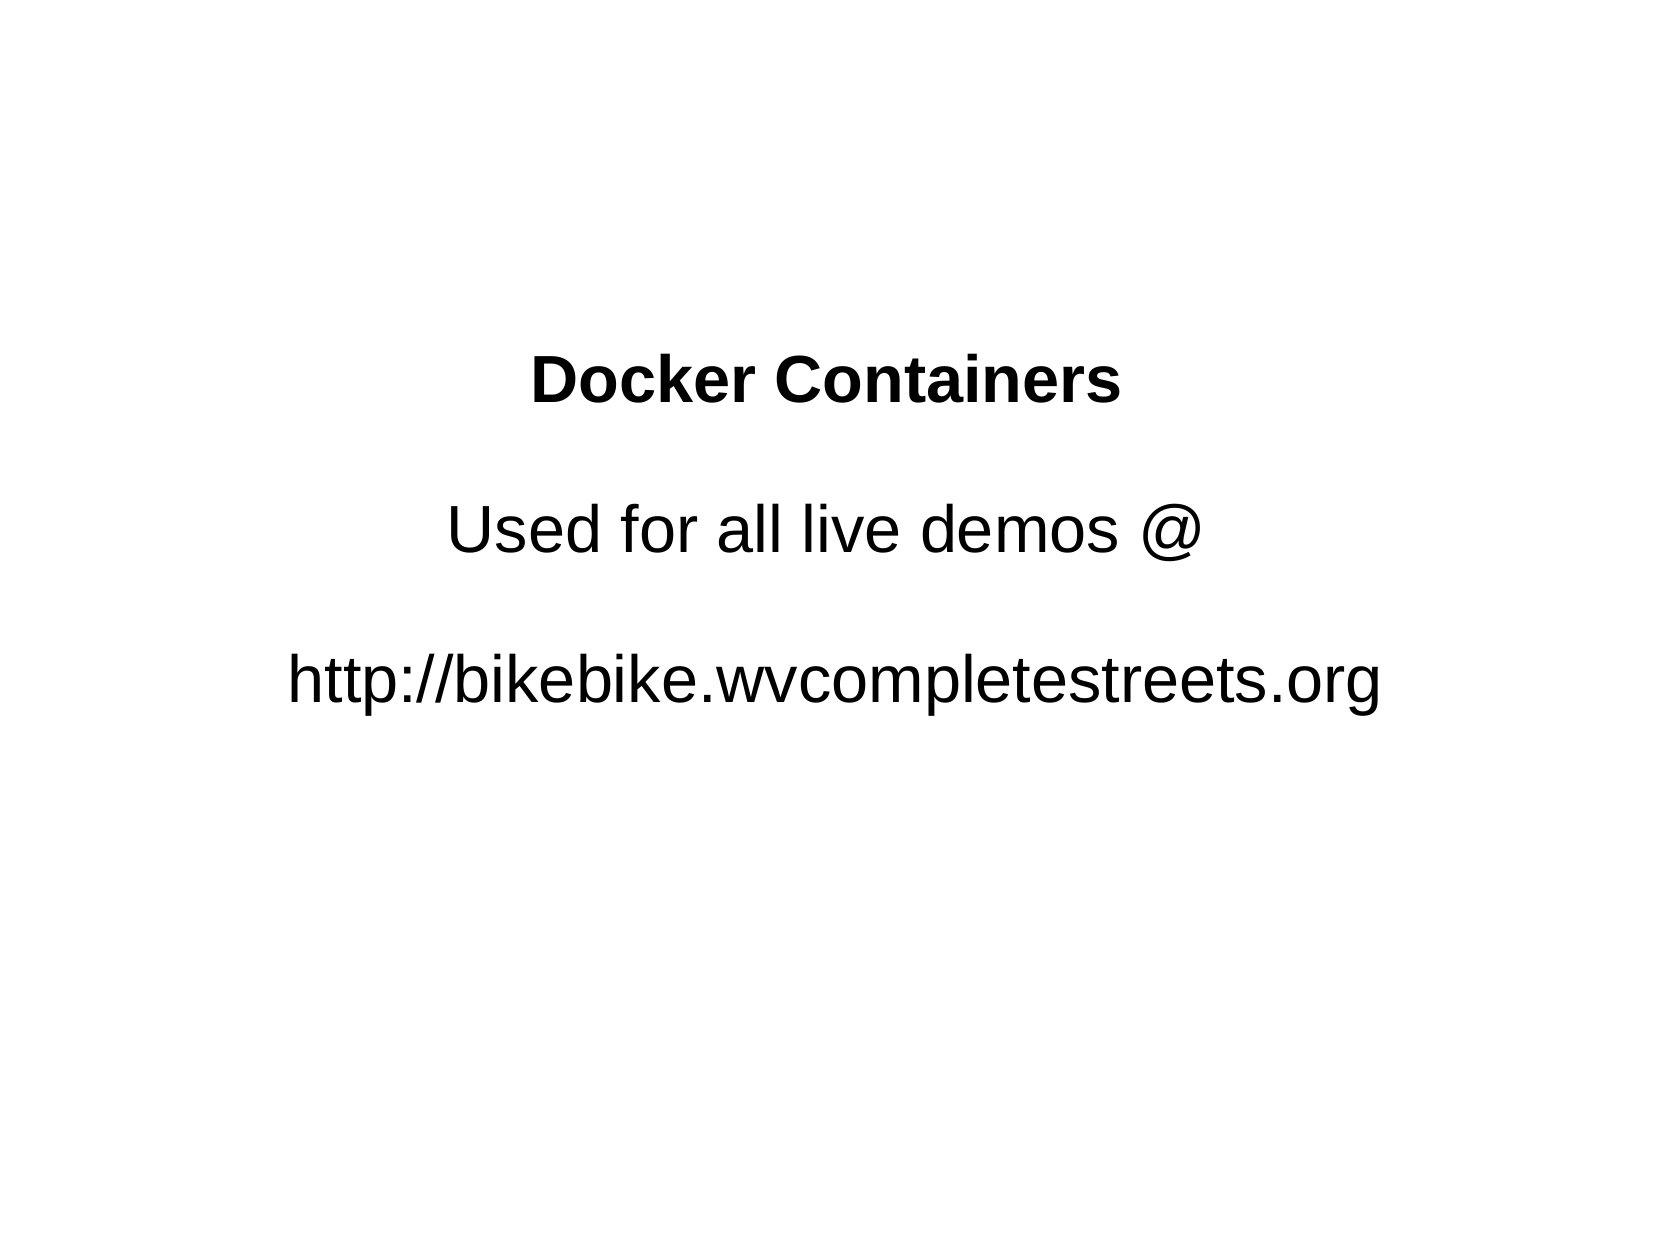

# Docker Containers
Used for all live demos @
 http://bikebike.wvcompletestreets.org